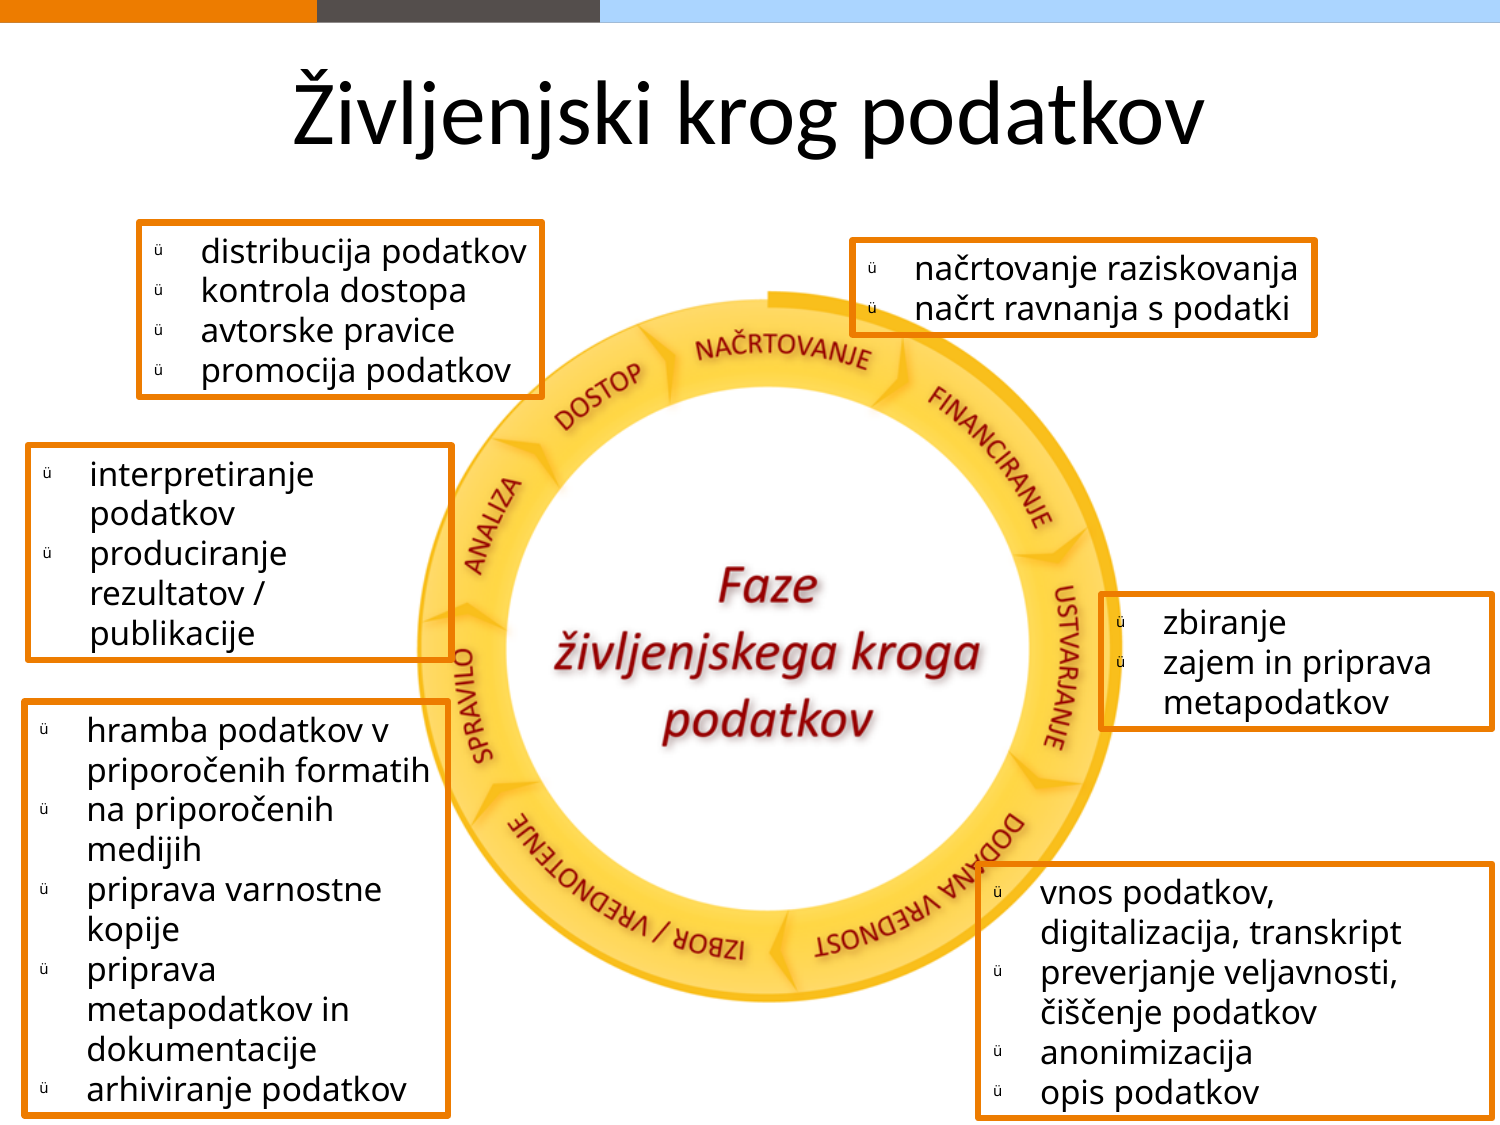

# Življenjski krog podatkov
distribucija podatkov
kontrola dostopa
avtorske pravice
promocija podatkov
načrtovanje raziskovanja
načrt ravnanja s podatki
interpretiranje podatkov
produciranje rezultatov / publikacije
zbiranje
zajem in priprava metapodatkov
hramba podatkov v priporočenih formatih
na priporočenih medijih
priprava varnostne kopije
priprava metapodatkov in dokumentacije
arhiviranje podatkov
vnos podatkov, digitalizacija, transkript
preverjanje veljavnosti, čiščenje podatkov
anonimizacija
opis podatkov